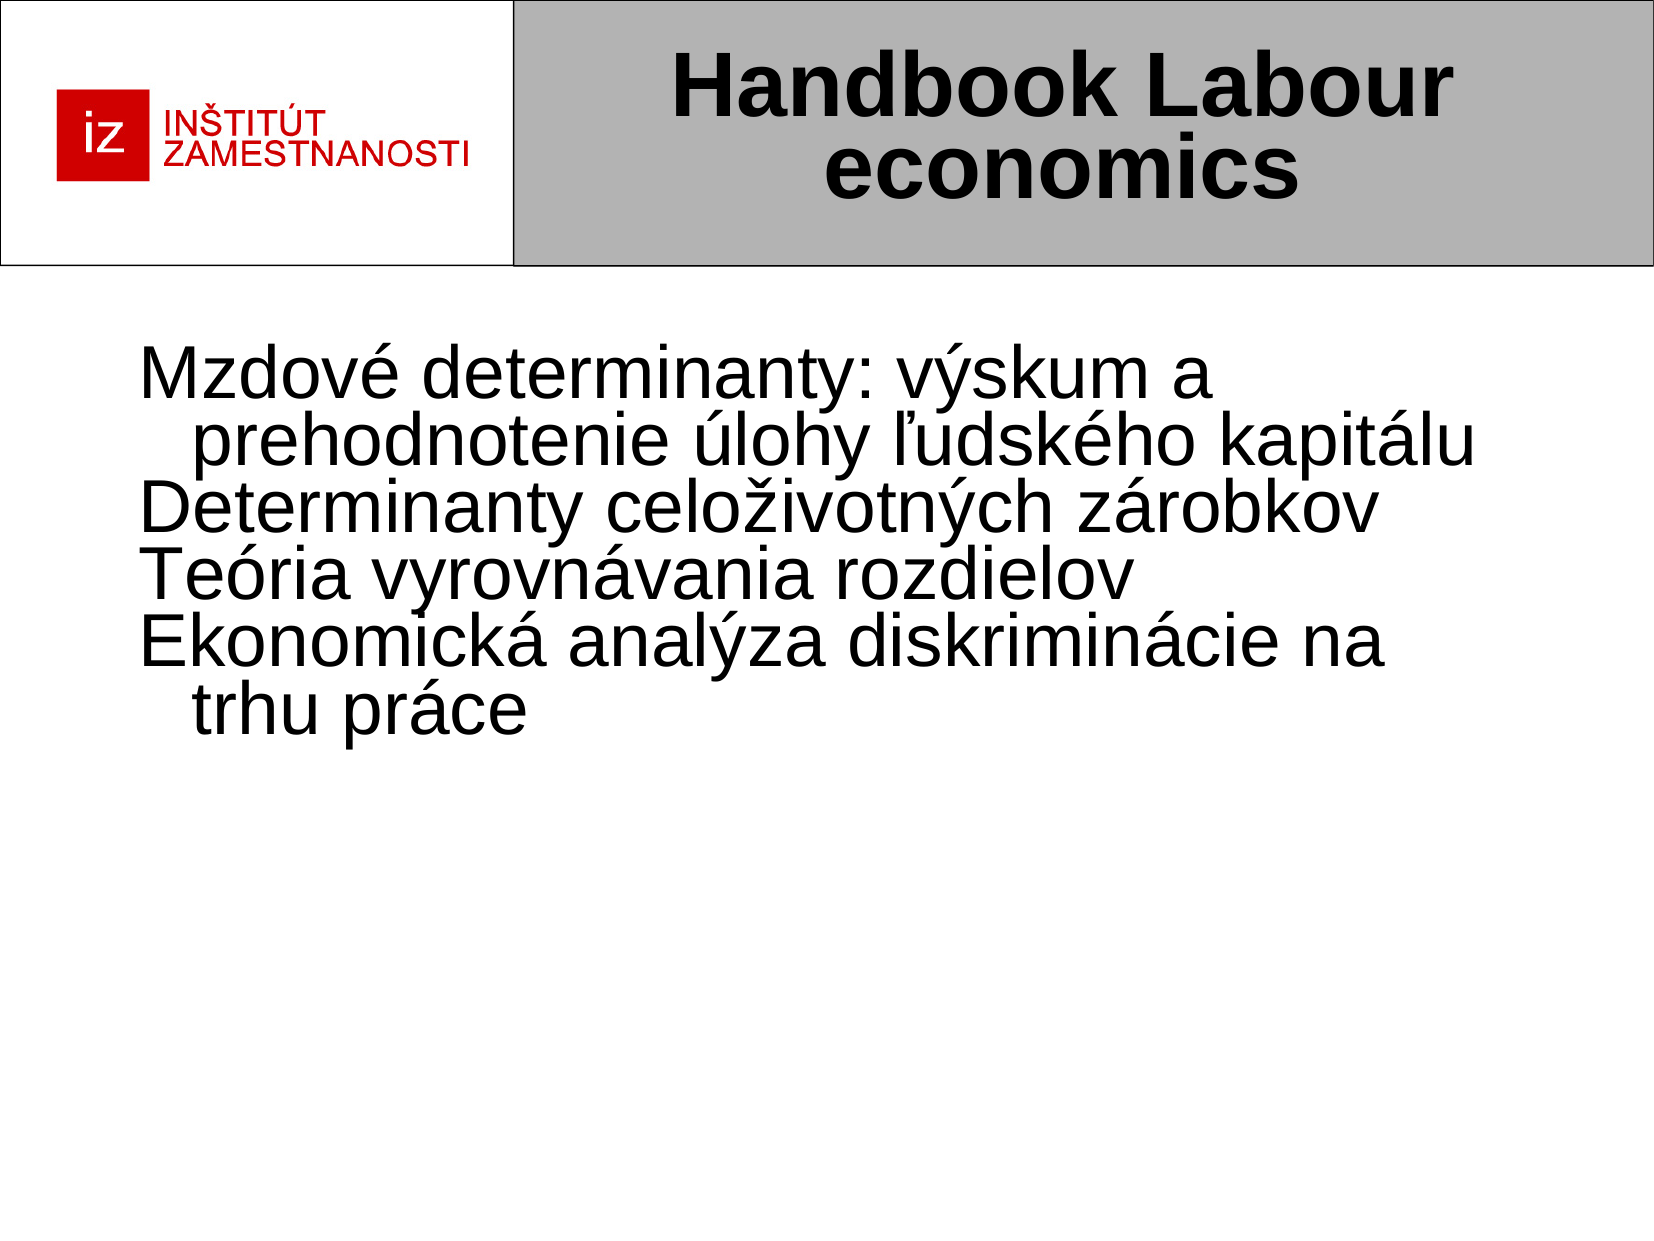

# Handbook Labour economics
Mzdové determinanty: výskum a prehodnotenie úlohy ľudského kapitálu
Determinanty celoživotných zárobkov
Teória vyrovnávania rozdielov
Ekonomická analýza diskriminácie na trhu práce